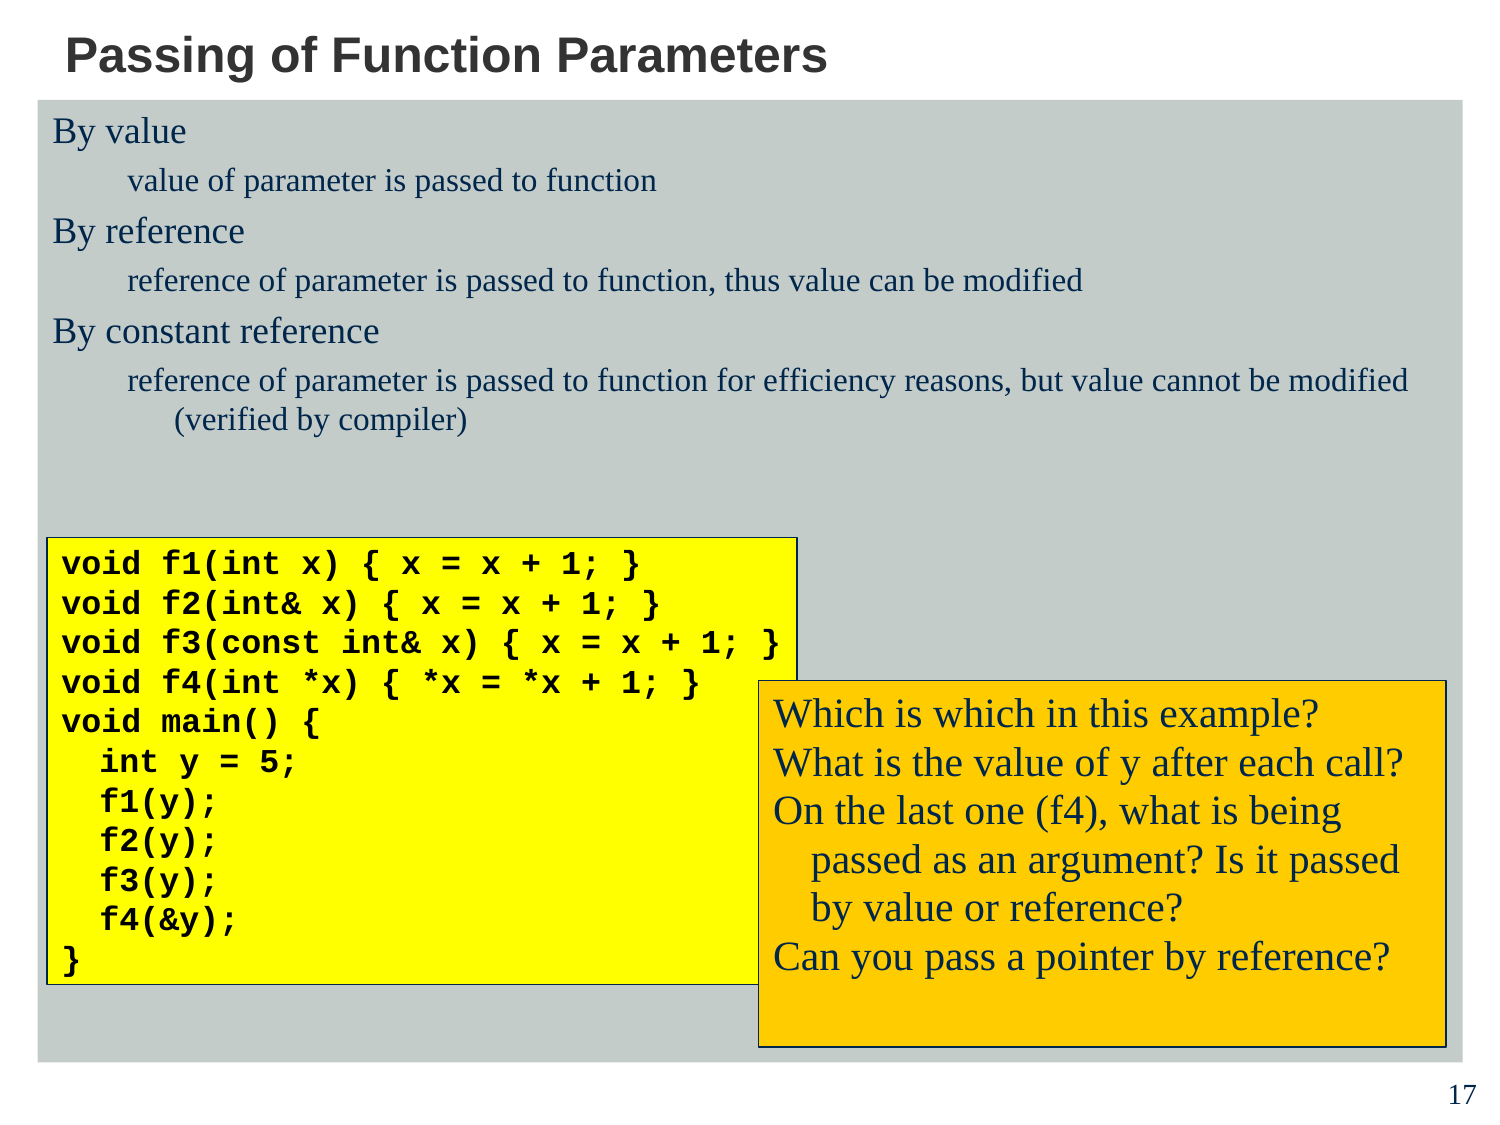

# Passing of Function Parameters
By value
value of parameter is passed to function
By reference
reference of parameter is passed to function, thus value can be modified
By constant reference
reference of parameter is passed to function for efficiency reasons, but value cannot be modified (verified by compiler)
void f1(int x) { x = x + 1; }
void f2(int& x) { x = x + 1; }
void f3(const int& x) { x = x + 1; }
void f4(int *x) { *x = *x + 1; }
void main() {
	int y = 5;
	f1(y);
	f2(y);
	f3(y);
	f4(&y);
}
Which is which in this example?
What is the value of y after each call?
On the last one (f4), what is being passed as an argument? Is it passed by value or reference?
Can you pass a pointer by reference?